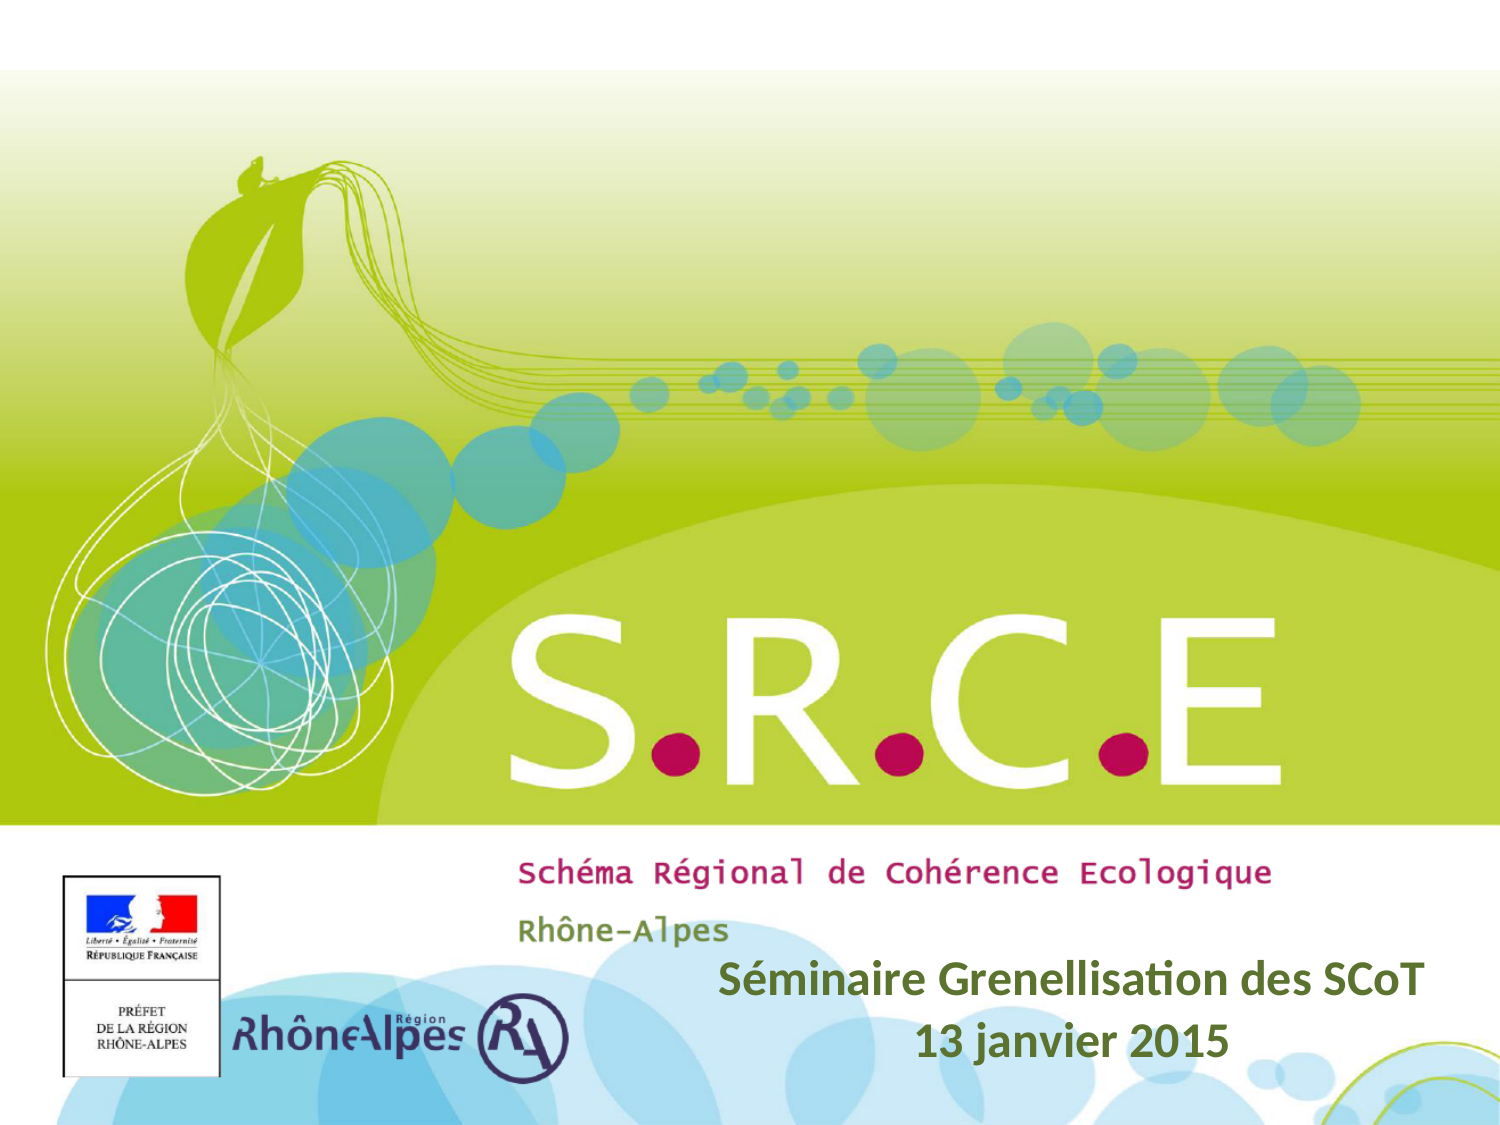

Séminaire Grenellisation des SCoT
13 janvier 2015